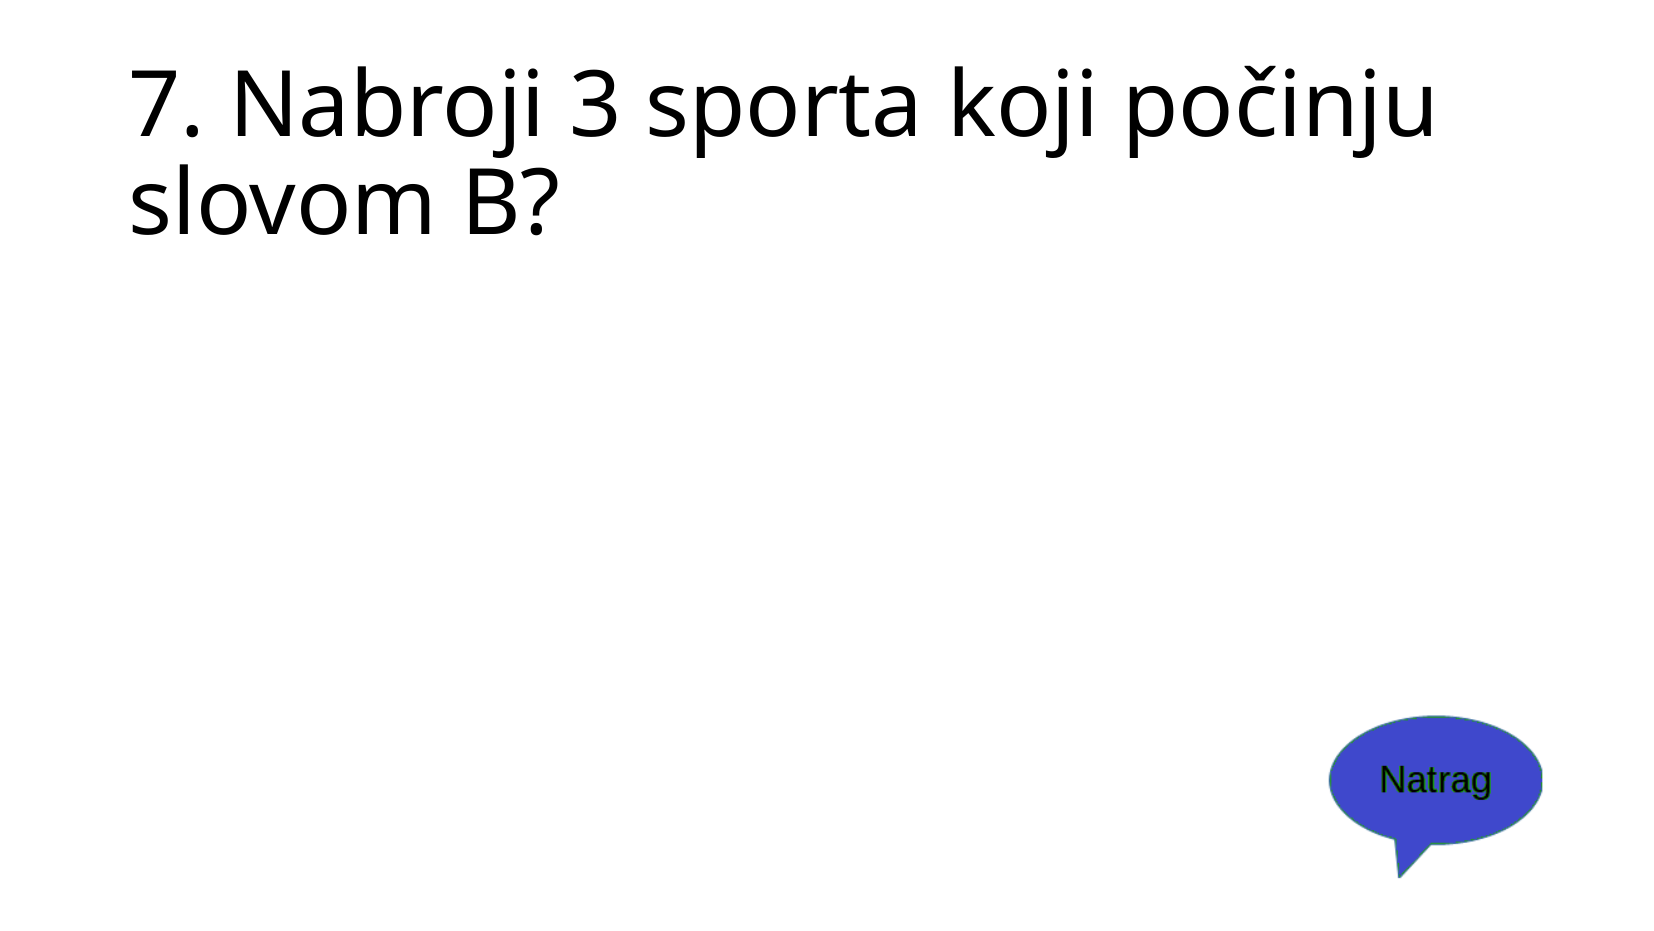

# 7. Nabroji 3 sporta koji počinju slovom B?